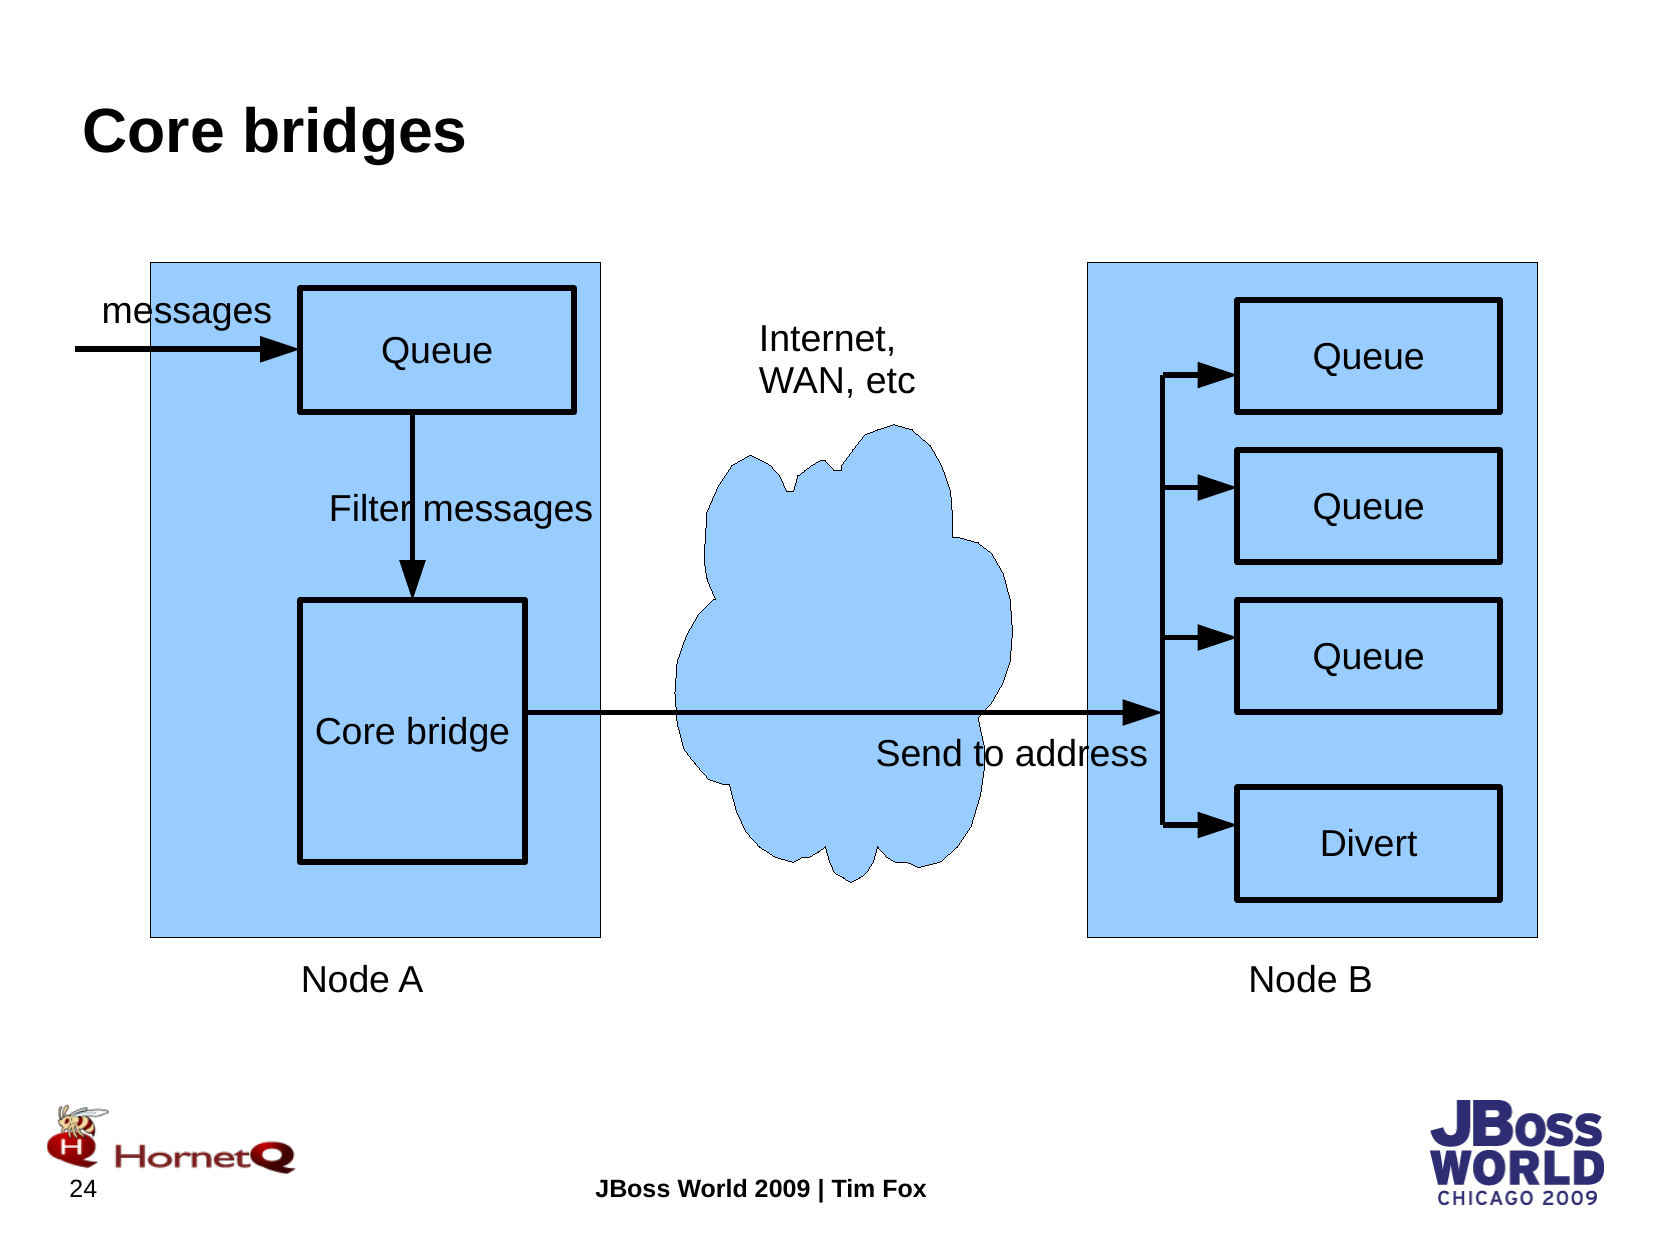

# Core bridges
messages
Queue
Queue
Internet,
WAN, etc
Queue
Filter messages
Core bridge
Queue
Send to address
Divert
Node A
Node B